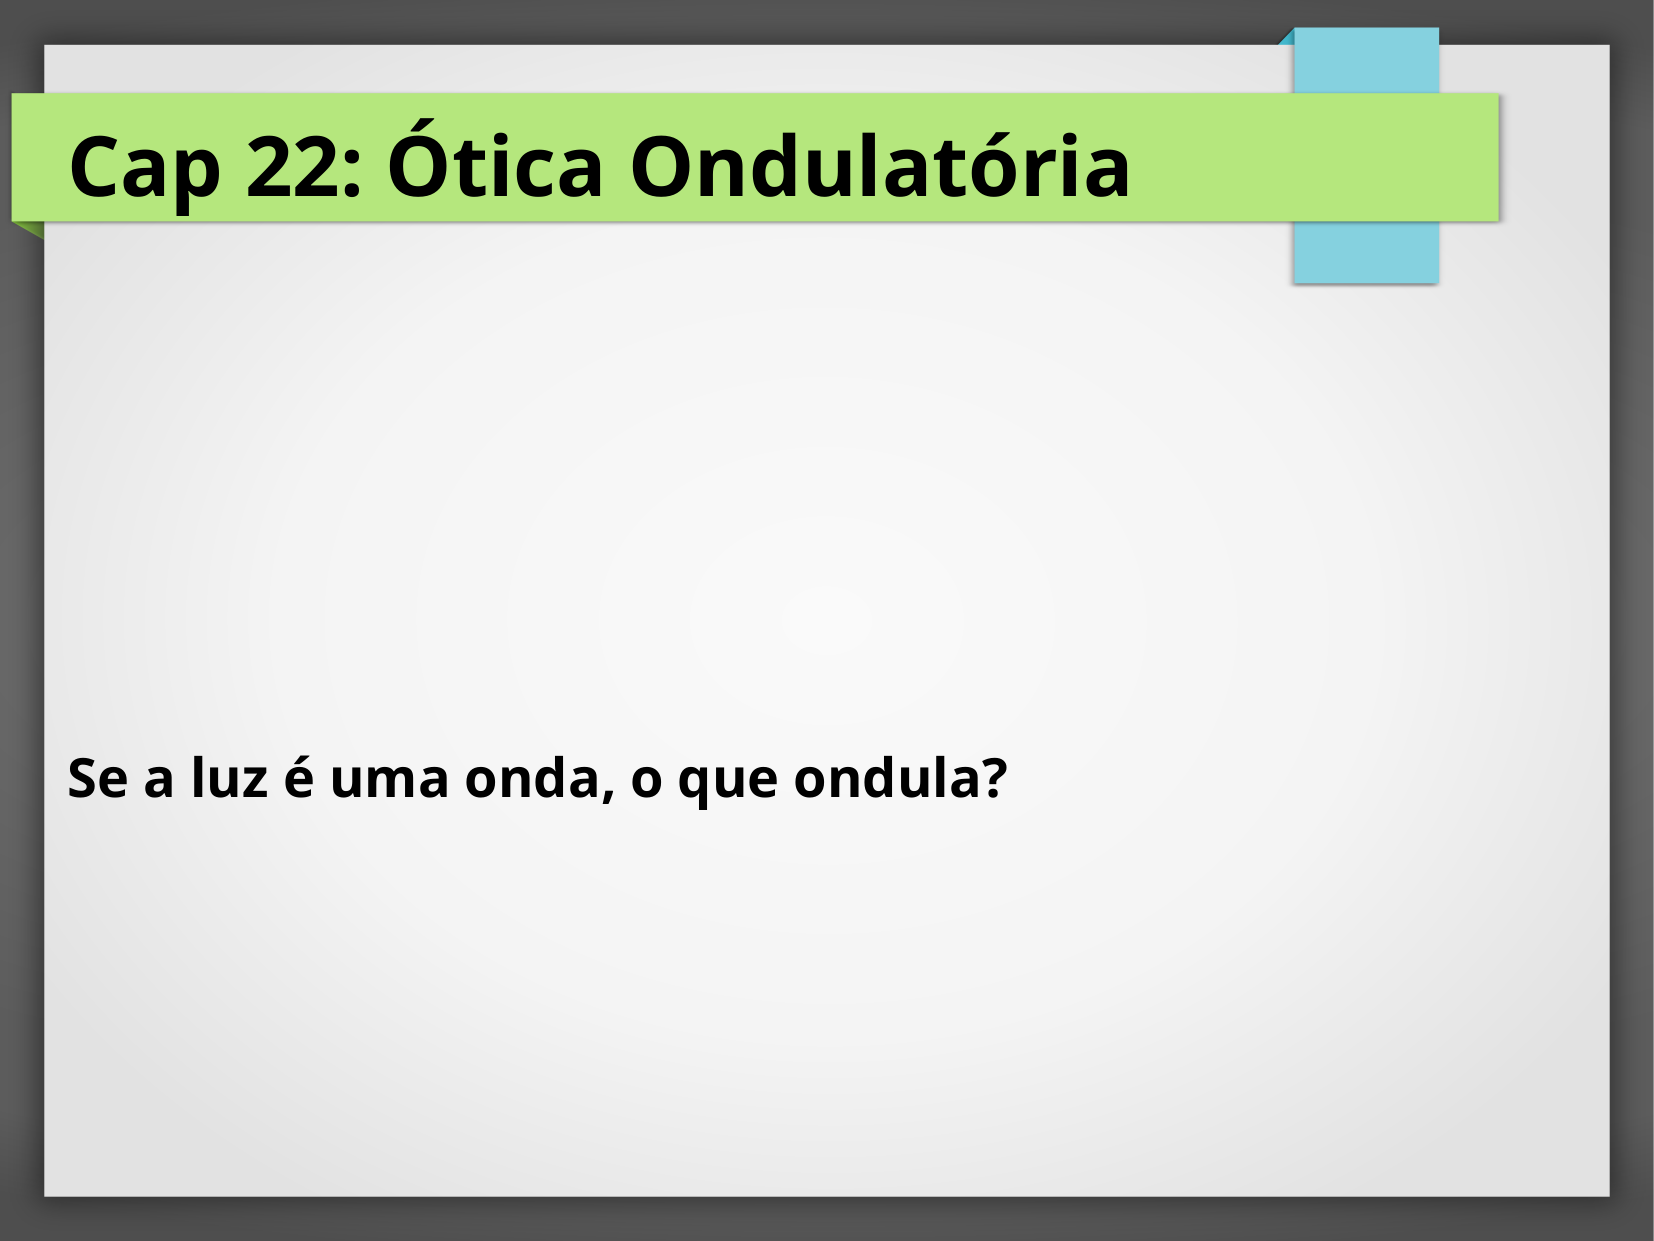

Cap 22: Ótica Ondulatória
Se a luz é uma onda, o que ondula?